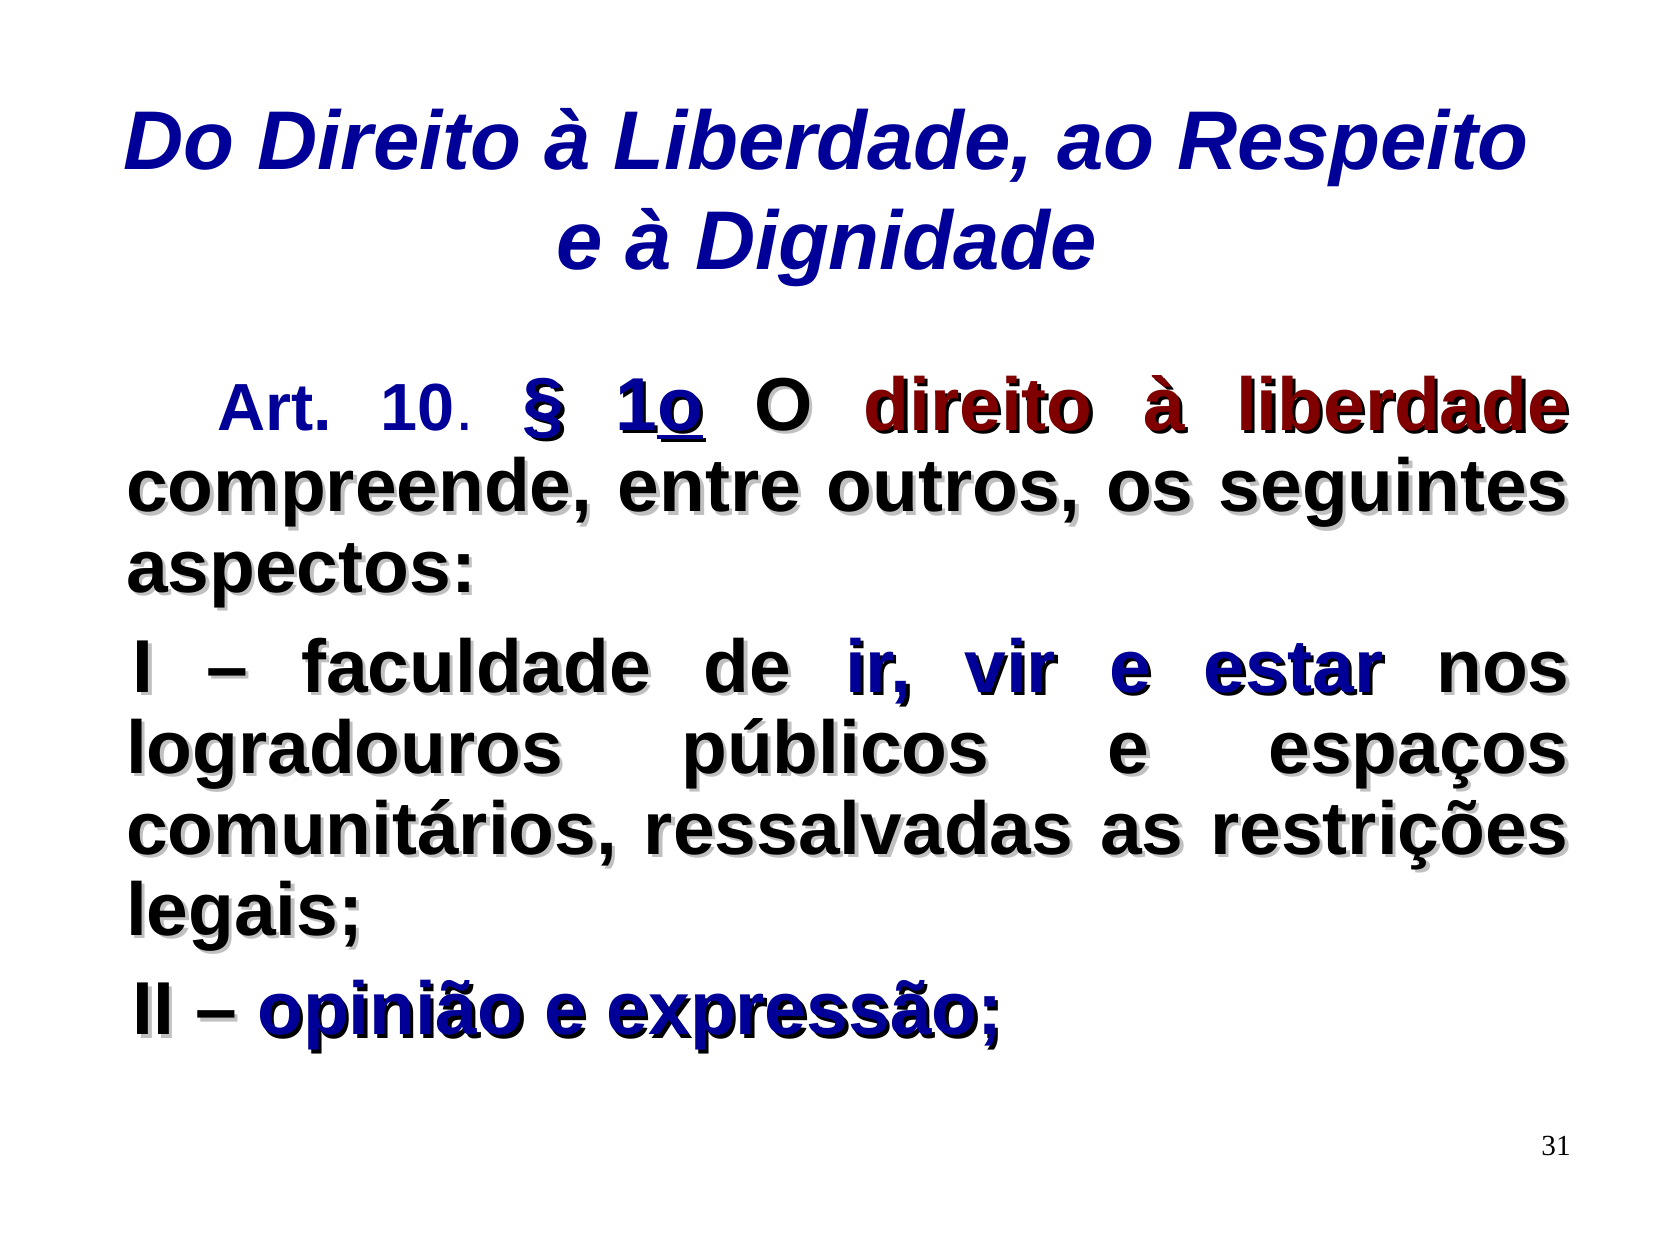

# Do Direito à Liberdade, ao Respeito e à Dignidade
 Art. 10. § 1o O direito à liberdade compreende, entre outros, os seguintes aspectos:
   I – faculdade de ir, vir e estar nos logradouros públicos e espaços comunitários, ressalvadas as restrições legais;
   II – opinião e expressão;
31